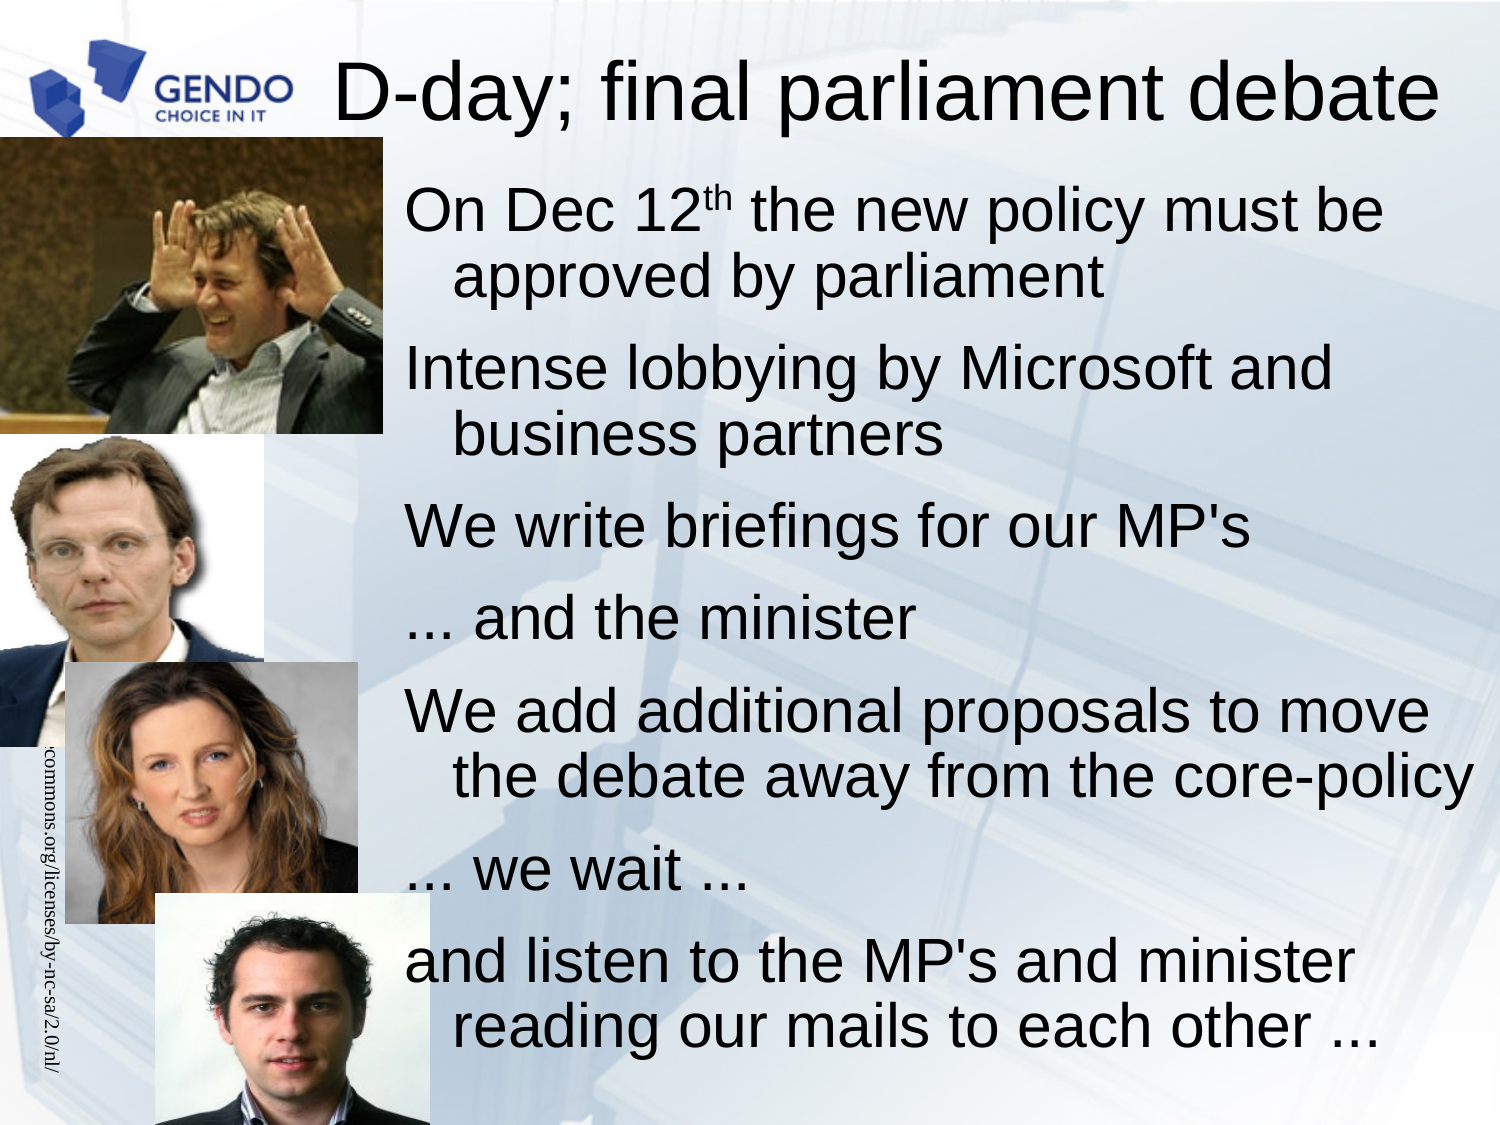

# D-day; final parliament debate
On Dec 12th the new policy must be approved by parliament
Intense lobbying by Microsoft and business partners
We write briefings for our MP's
... and the minister
We add additional proposals to move the debate away from the core-policy
... we wait ...
and listen to the MP's and minister reading our mails to each other ...